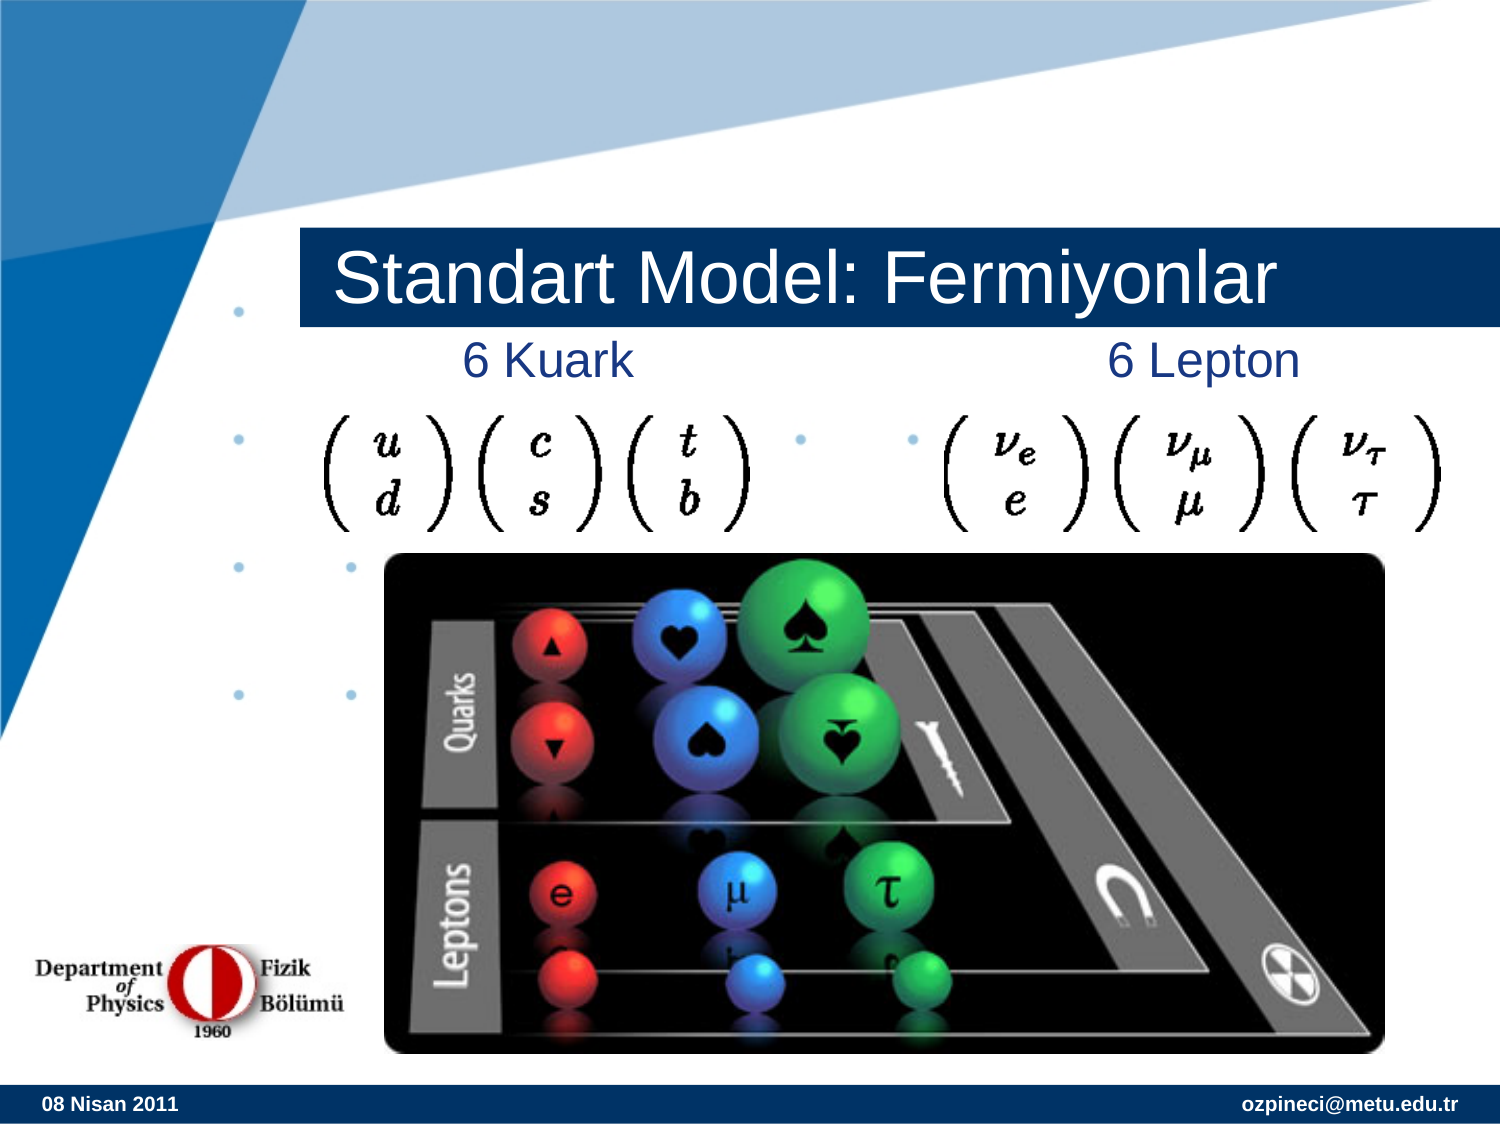

# Standart Model: Fermiyonlar
6 Kuark
6 Lepton